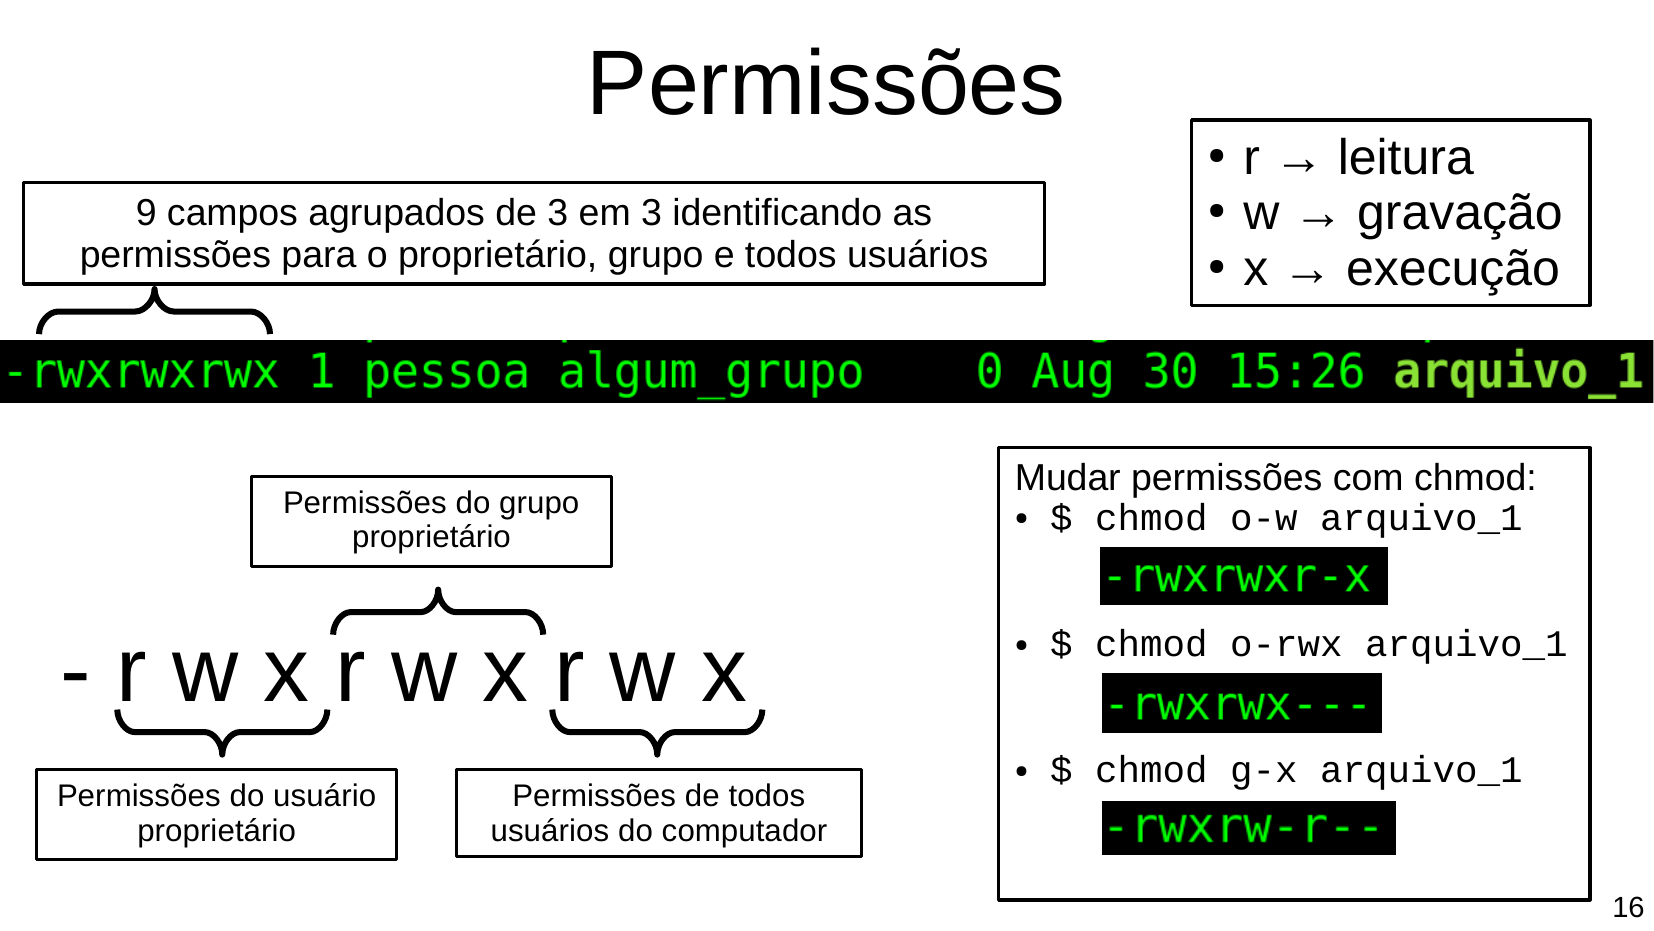

# Permissões
r → leitura
w → gravação
x → execução
9 campos agrupados de 3 em 3 identificando as permissões para o proprietário, grupo e todos usuários
Mudar permissões com chmod:
$ chmod o-w arquivo_1
$ chmod o-rwx arquivo_1
$ chmod g-x arquivo_1
Permissões do grupo
proprietário
- r w x r w x r w x
Permissões do usuário
proprietário
Permissões de todos usuários do computador